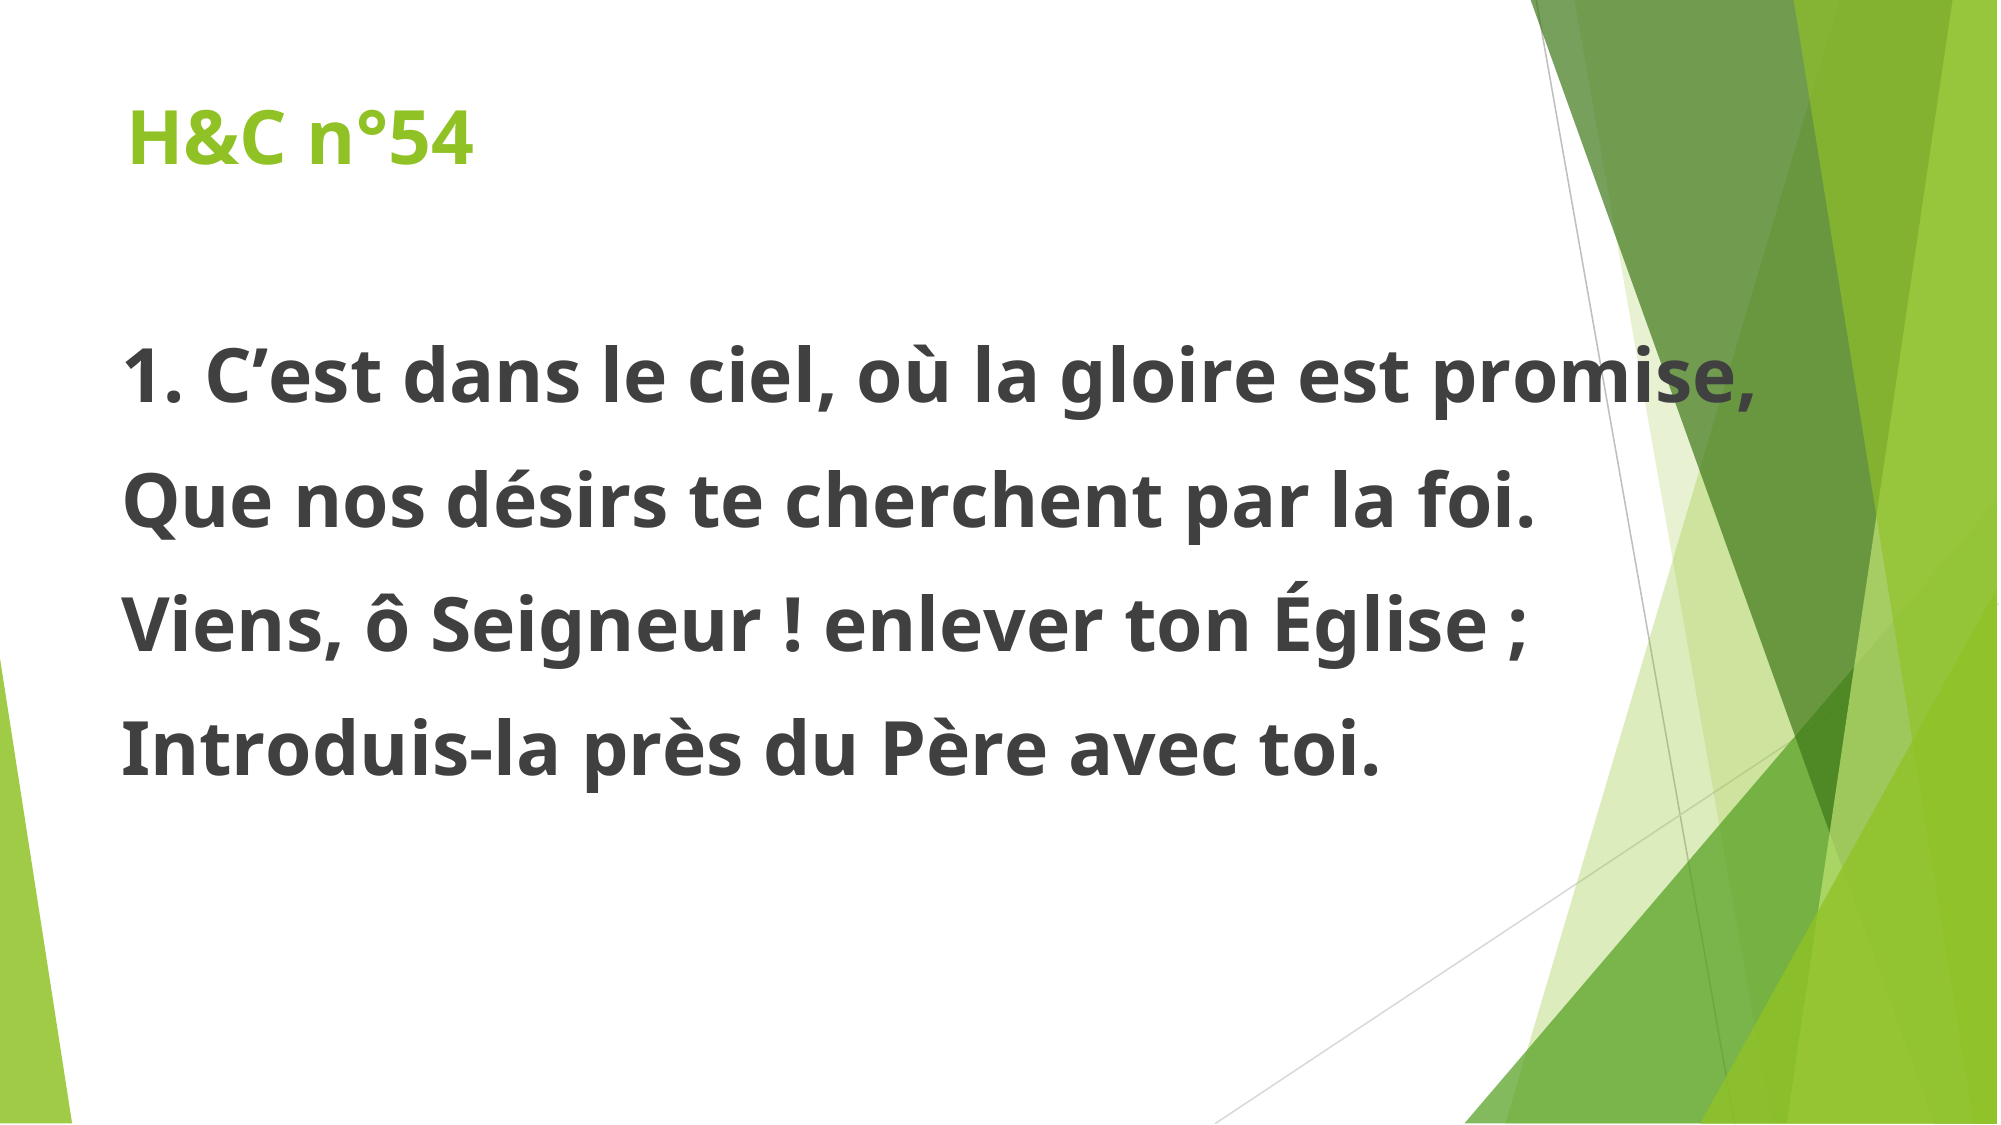

H&C n°54
1. C’est dans le ciel, où la gloire est promise,
Que nos désirs te cherchent par la foi.
Viens, ô Seigneur ! enlever ton Église ;
Introduis-la près du Père avec toi.